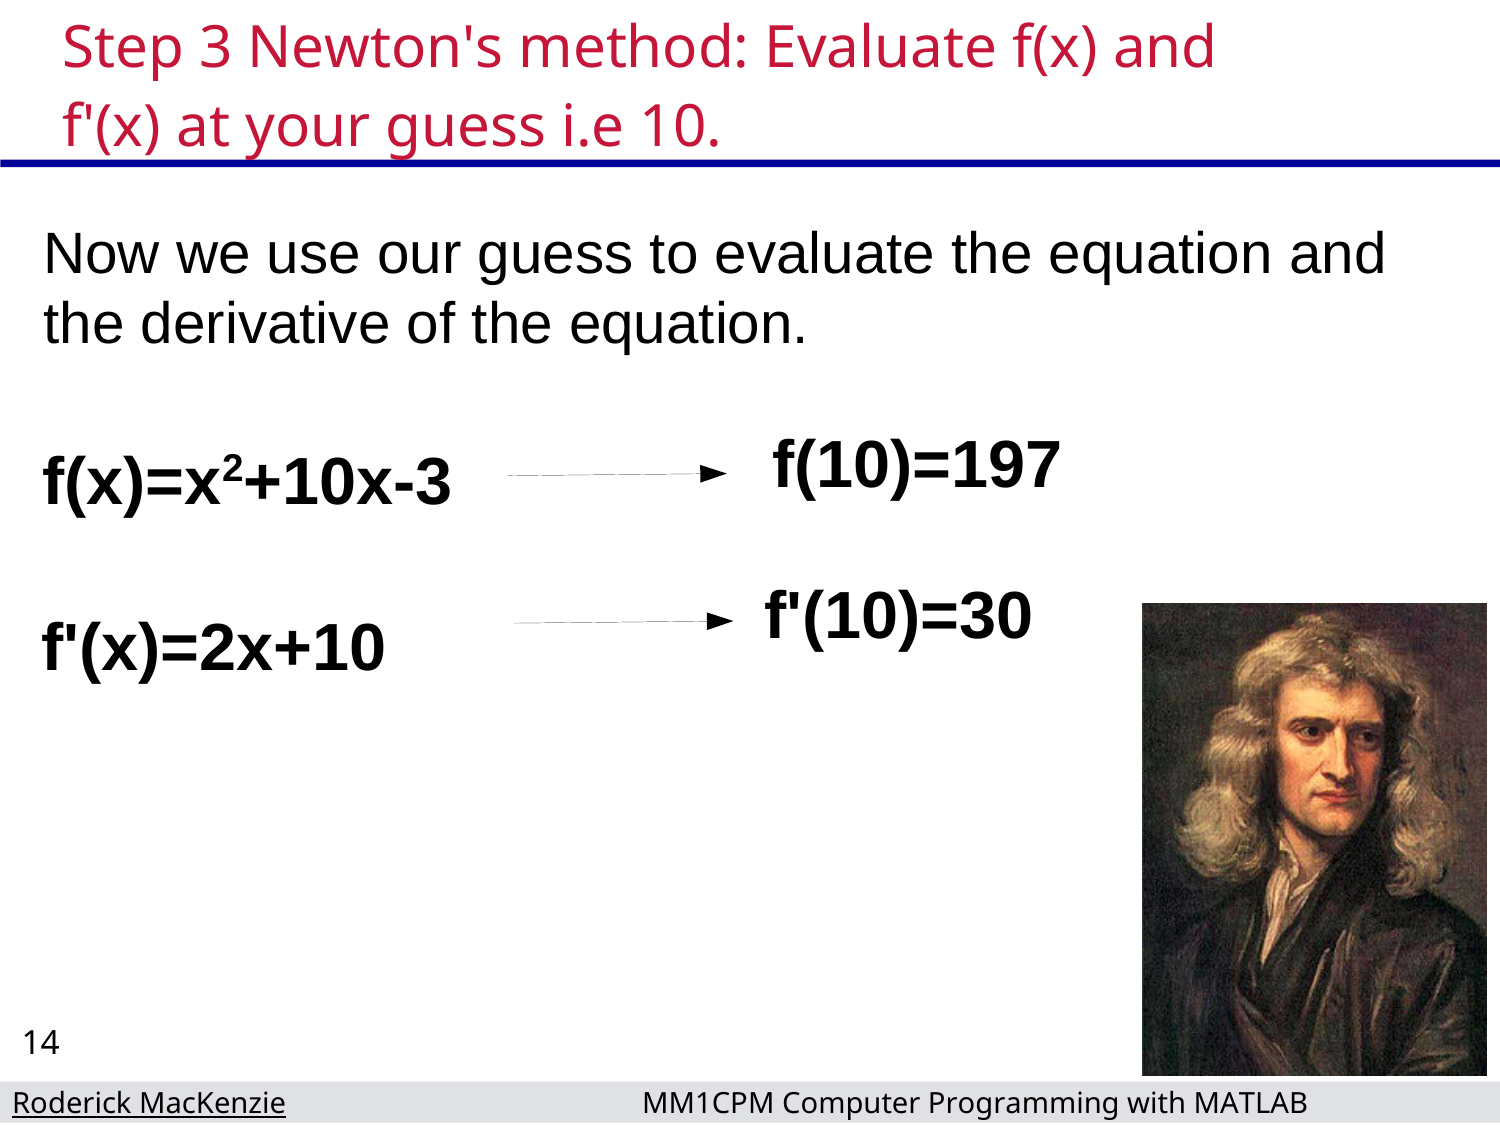

# Step 3 Newton's method: Evaluate f(x) and f'(x) at your guess i.e 10.
Now we use our guess to evaluate the equation and the derivative of the equation.
 f(10)=197
f(x)=x2+10x-3
 f'(10)=30
f'(x)=2x+10